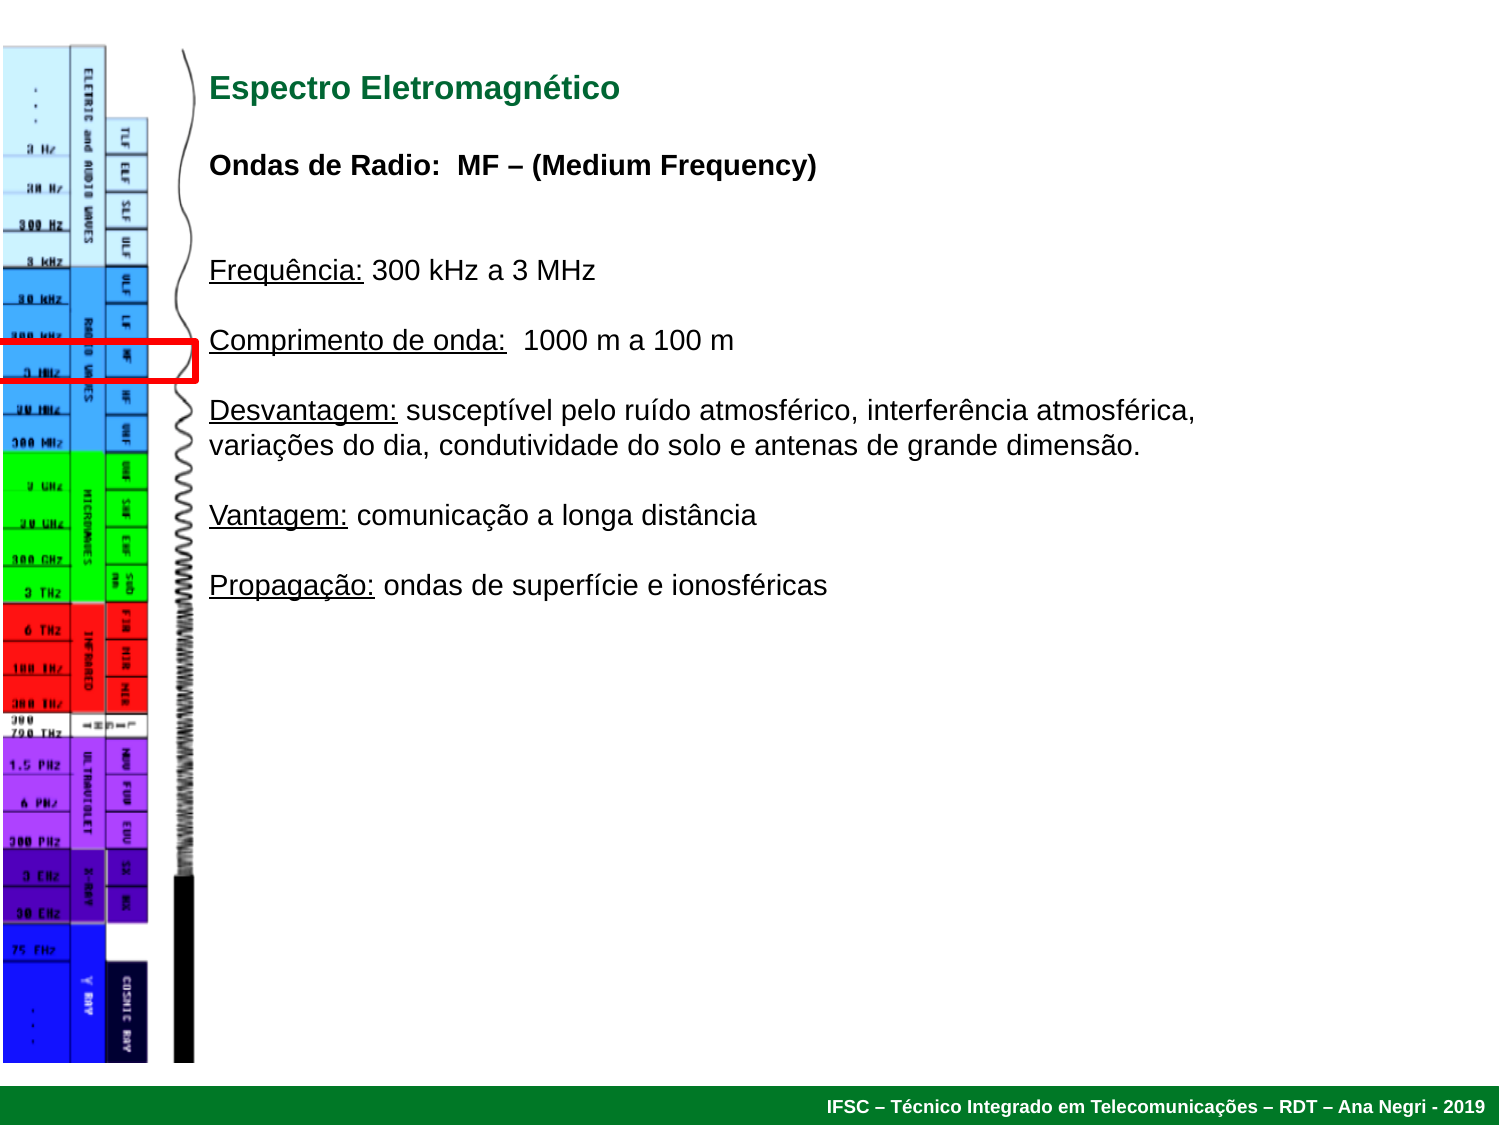

Espectro Eletromagnético
Ondas de Radio: MF – (Medium Frequency)
Frequência: 300 kHz a 3 MHz
Comprimento de onda: 1000 m a 100 m
Desvantagem: susceptível pelo ruído atmosférico, interferência atmosférica, variações do dia, condutividade do solo e antenas de grande dimensão.
Vantagem: comunicação a longa distância
Propagação: ondas de superfície e ionosféricas
ção
IFSC – Técnico Integrado em Telecomunicações – RDT – Ana Negri - 2019